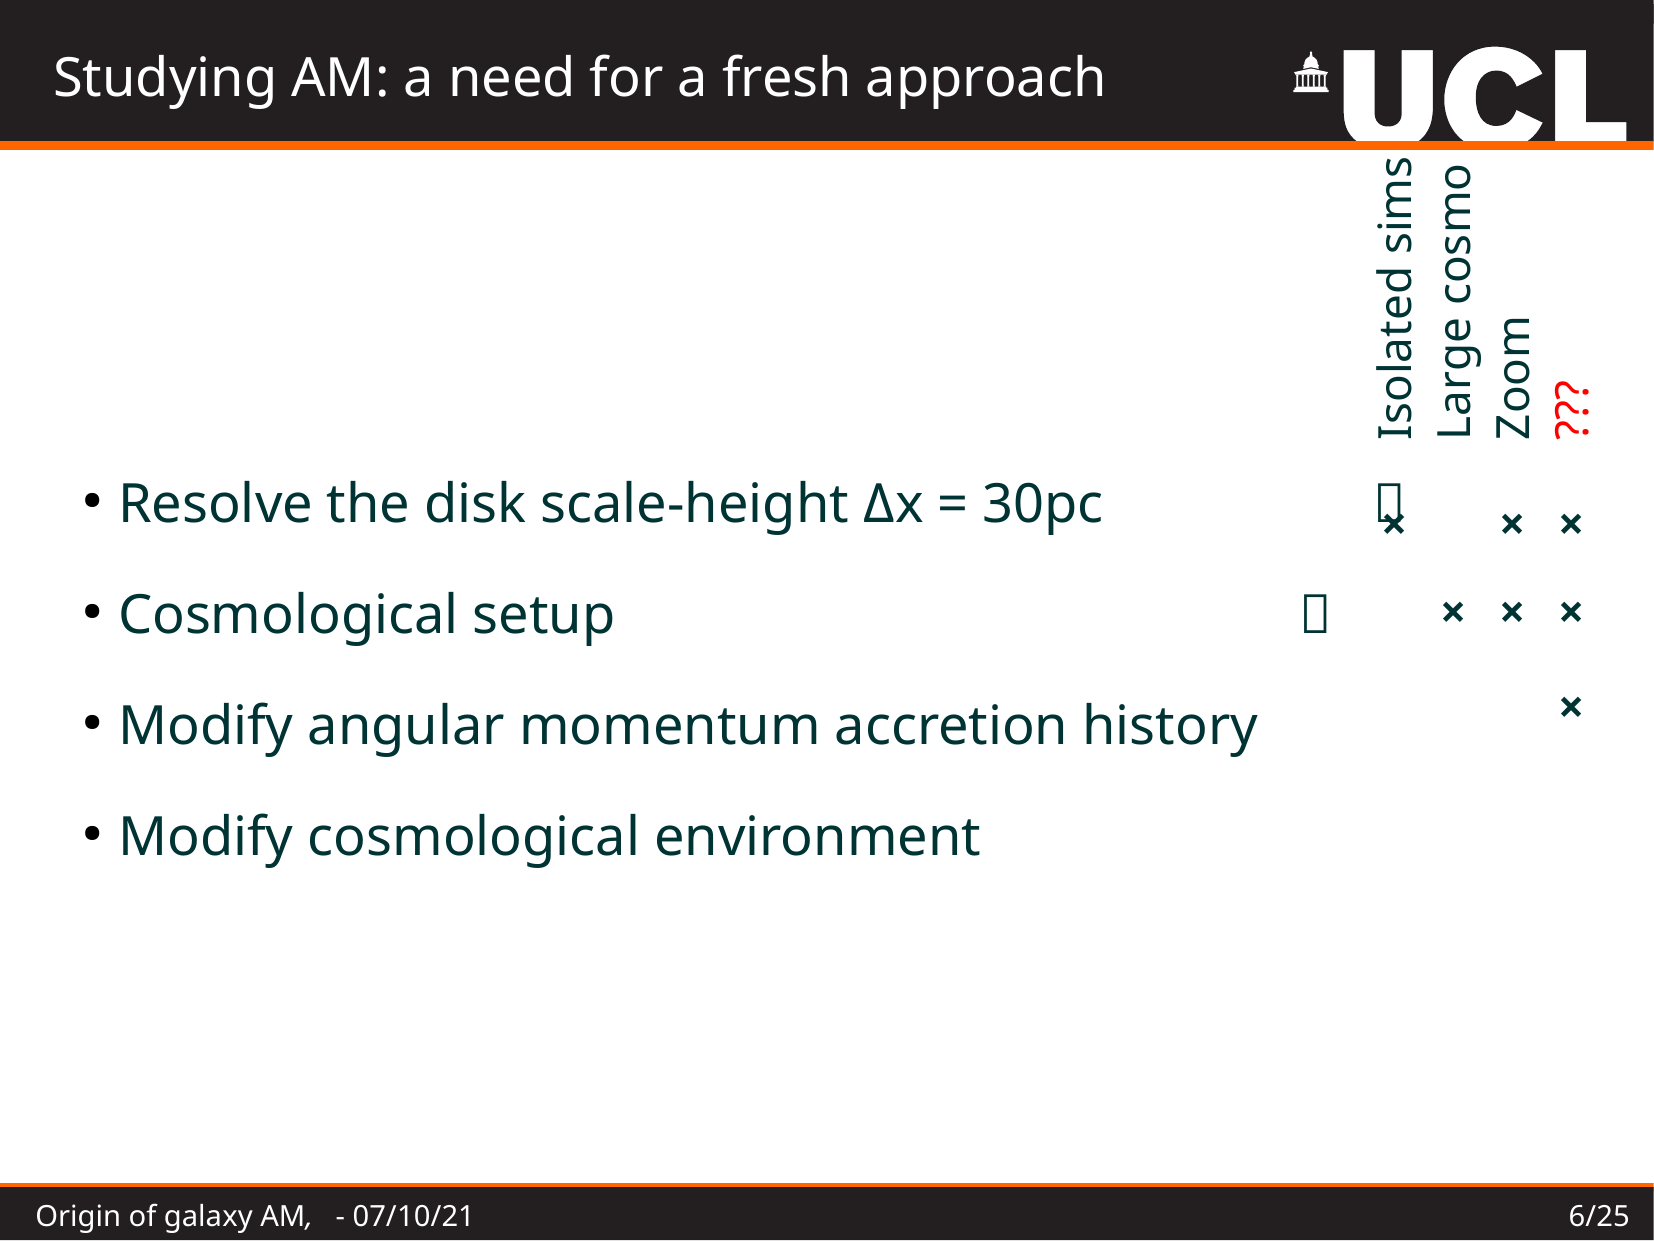

# Studying AM: a need for a fresh approach
Isolated sims
Large cosmo
Zoom
???
Resolve the disk scale-height Δx = 30pc				✅
Cosmological setup										✅
Modify angular momentum accretion history
Modify cosmological environment
×
×
×
×
×
×
×
03 September 2021
6